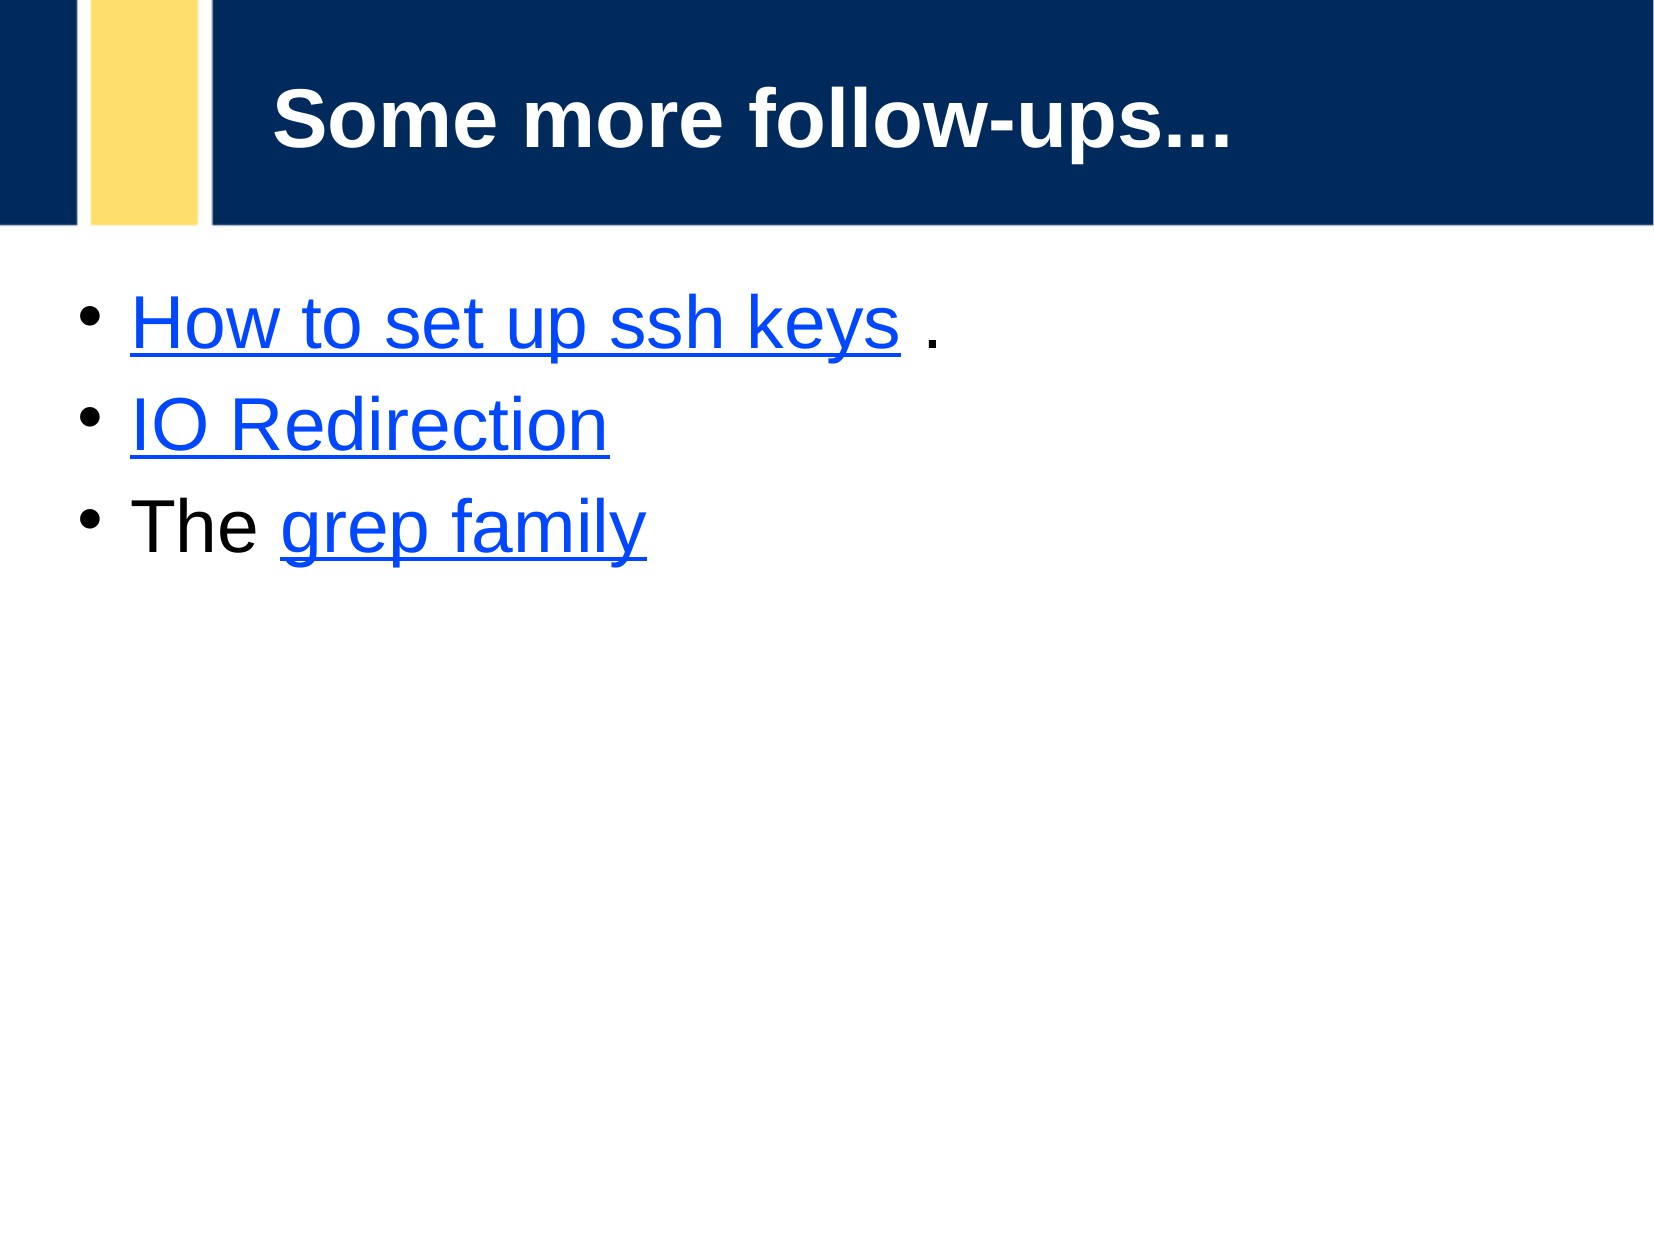

# Some more follow-ups...
How to set up ssh keys .
IO Redirection
The grep family